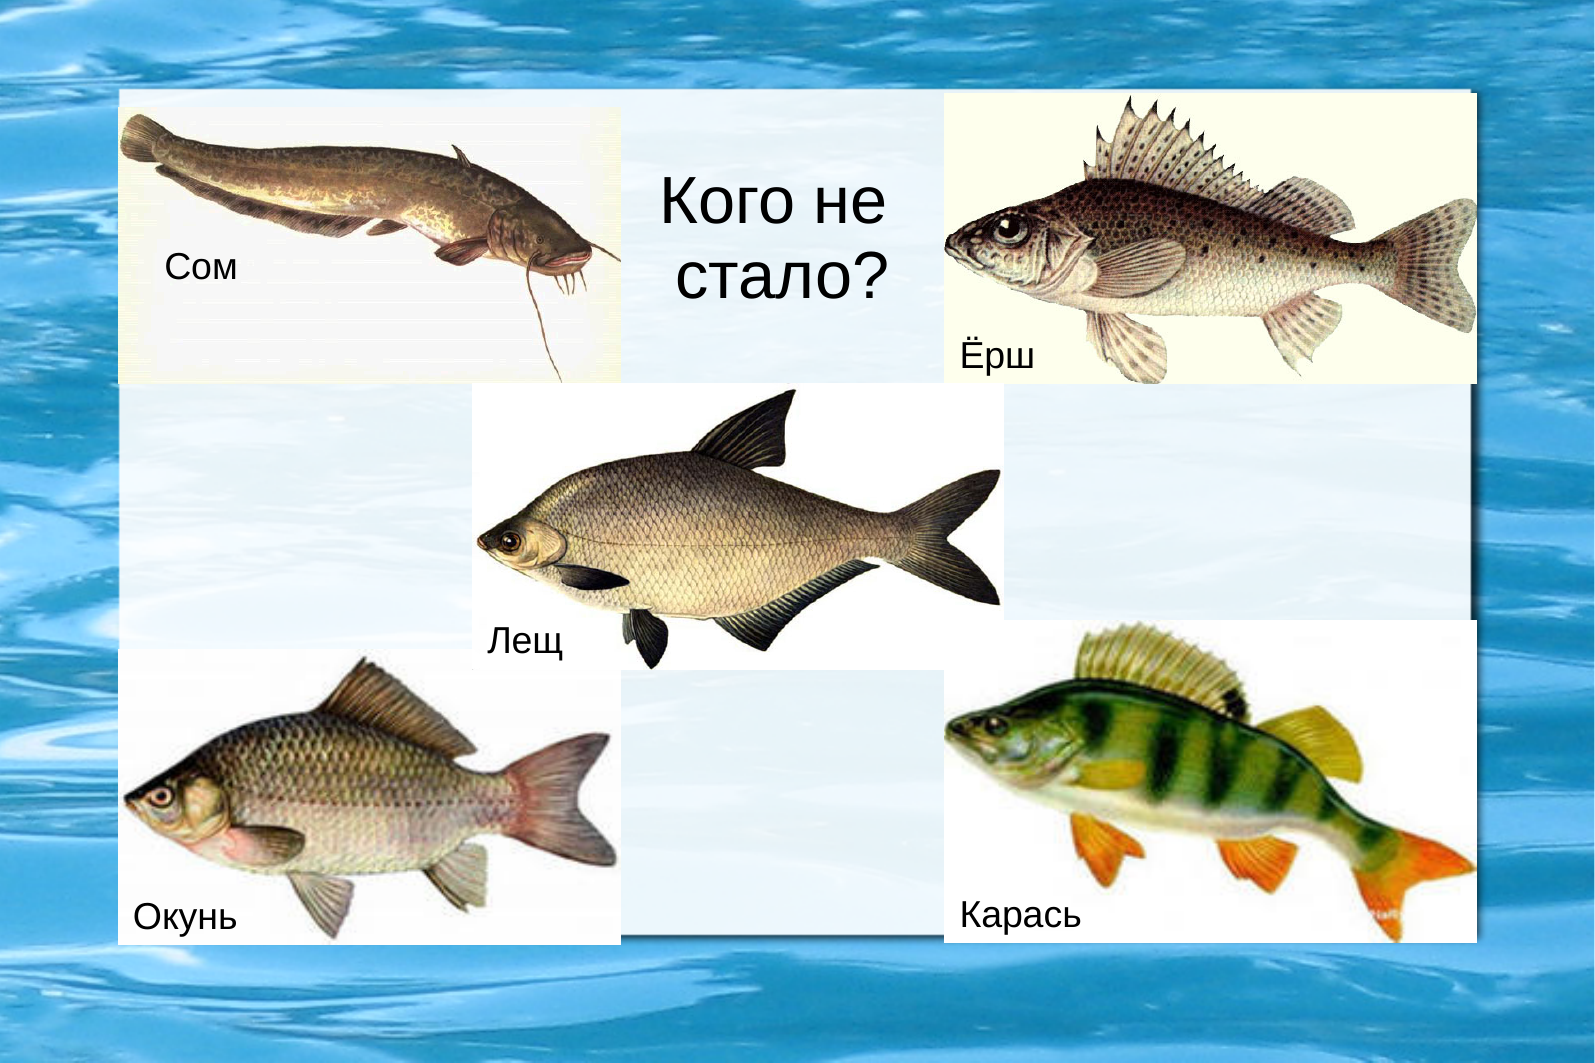

# Кого не
стало?
Ёрш
 Сом
Лещ
Карась
Окунь